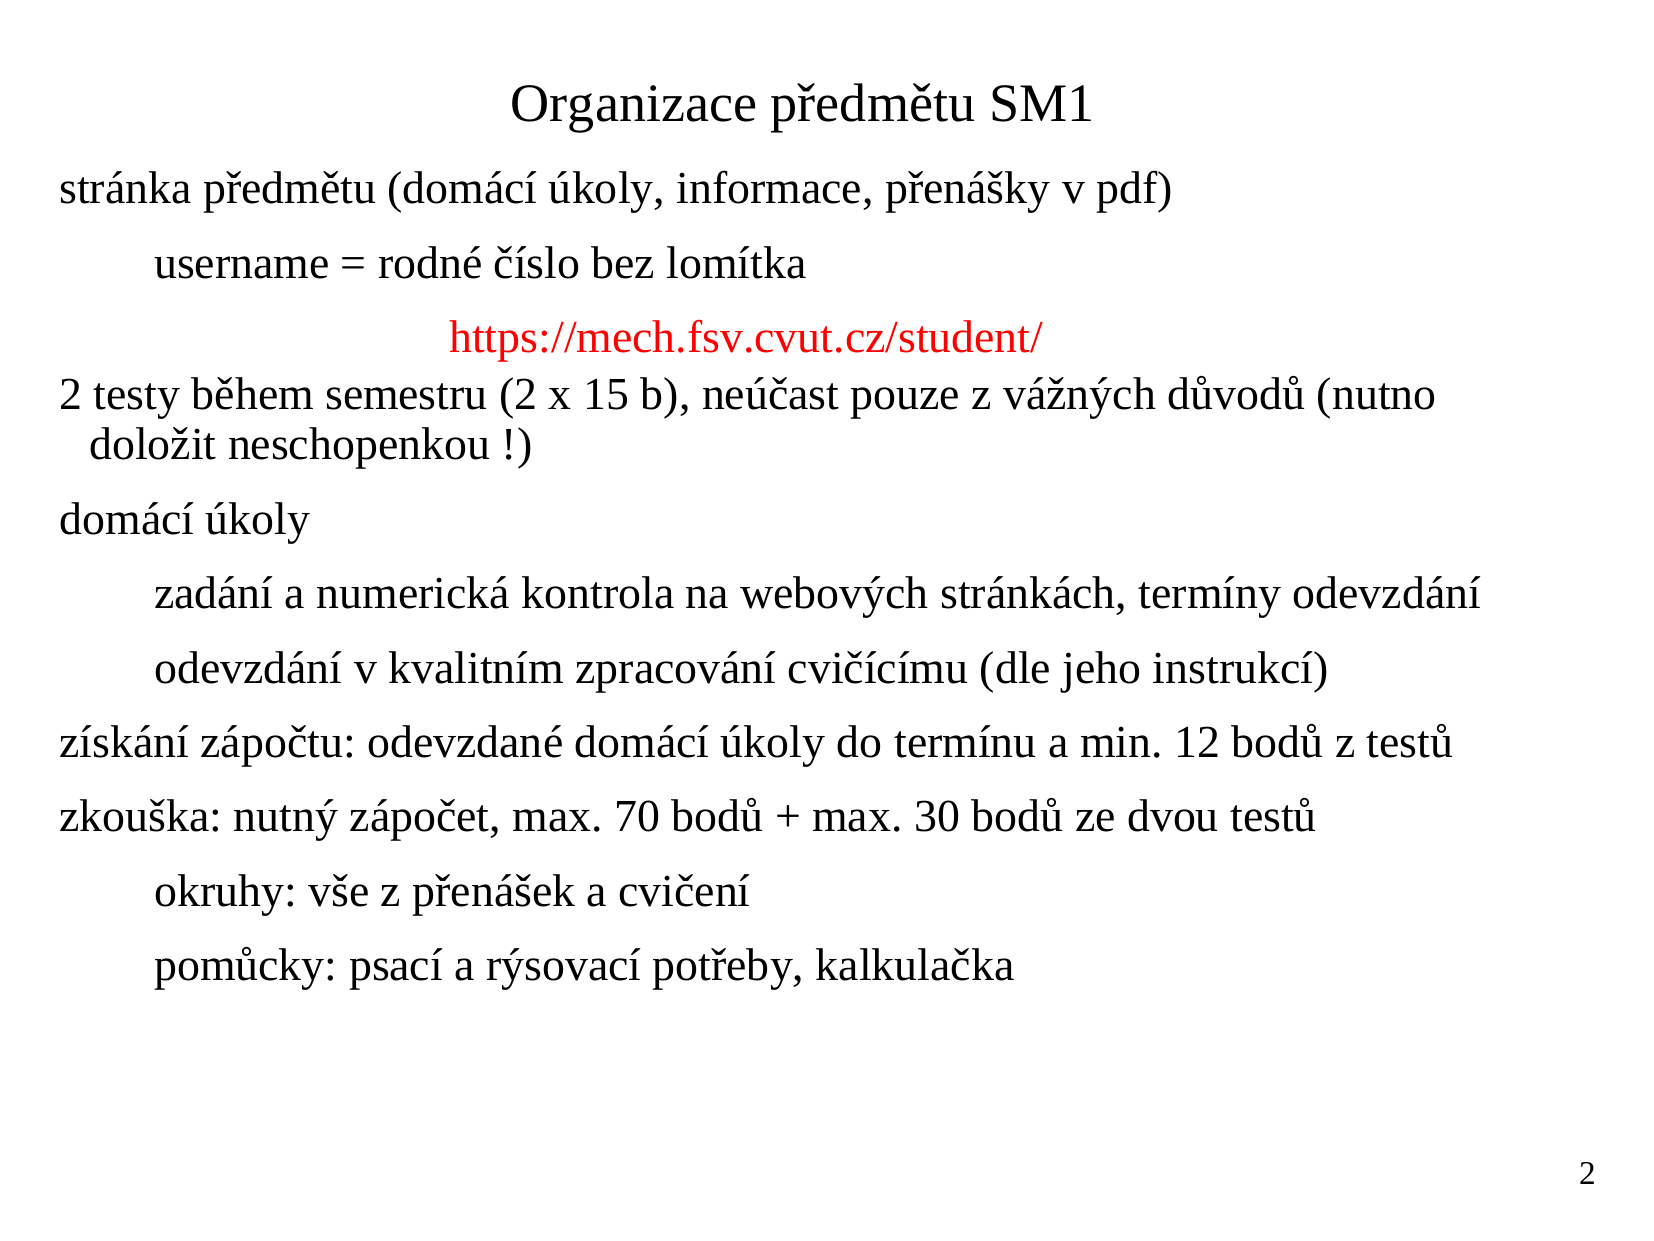

# Organizace předmětu SM1
stránka předmětu (domácí úkoly, informace, přenášky v pdf)
username = rodné číslo bez lomítka
https://mech.fsv.cvut.cz/student/
2 testy během semestru (2 x 15 b), neúčast pouze z vážných důvodů (nutno doložit neschopenkou !)
domácí úkoly
zadání a numerická kontrola na webových stránkách, termíny odevzdání
odevzdání v kvalitním zpracování cvičícímu (dle jeho instrukcí)
získání zápočtu: odevzdané domácí úkoly do termínu a min. 12 bodů z testů
zkouška: nutný zápočet, max. 70 bodů + max. 30 bodů ze dvou testů
okruhy: vše z přenášek a cvičení
pomůcky: psací a rýsovací potřeby, kalkulačka
2